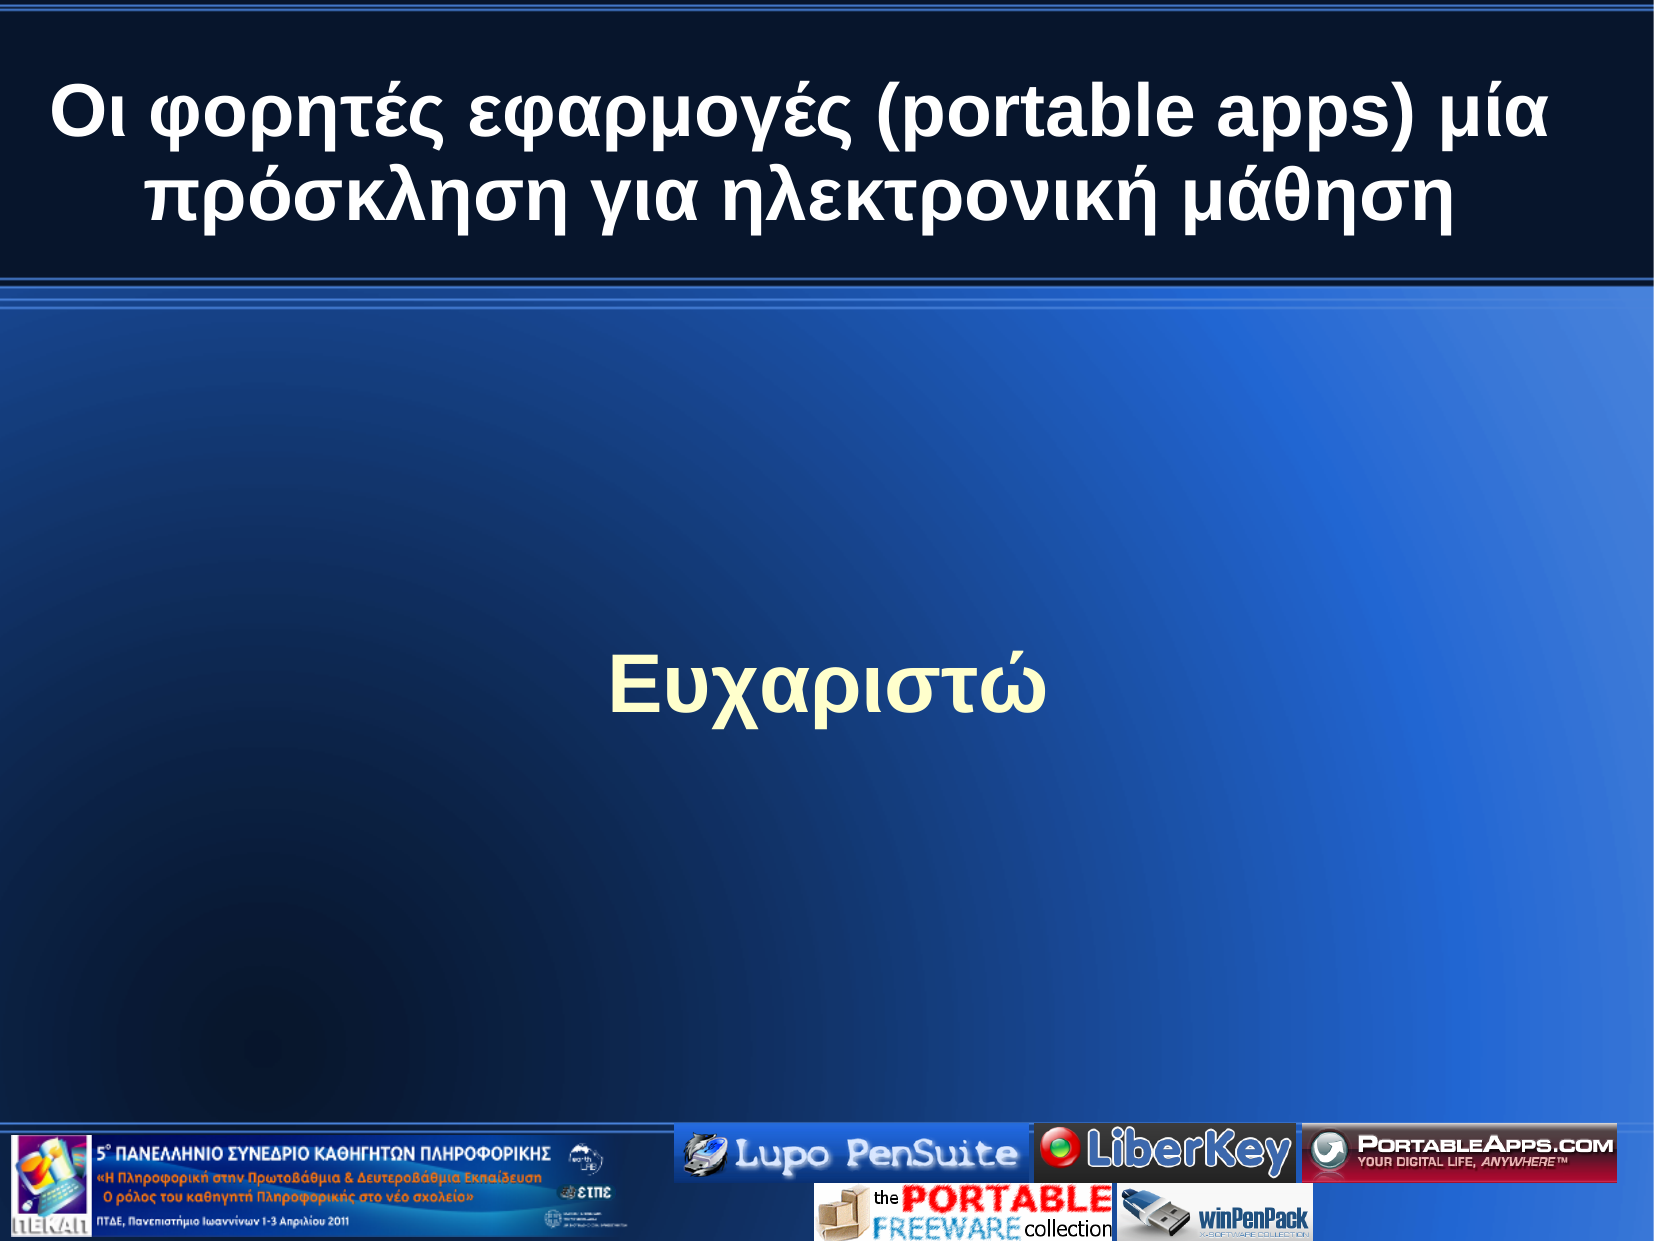

# Οι φορητές εφαρμογές (portable apps) μία πρόσκληση για ηλεκτρονική μάθηση
Ευχαριστώ